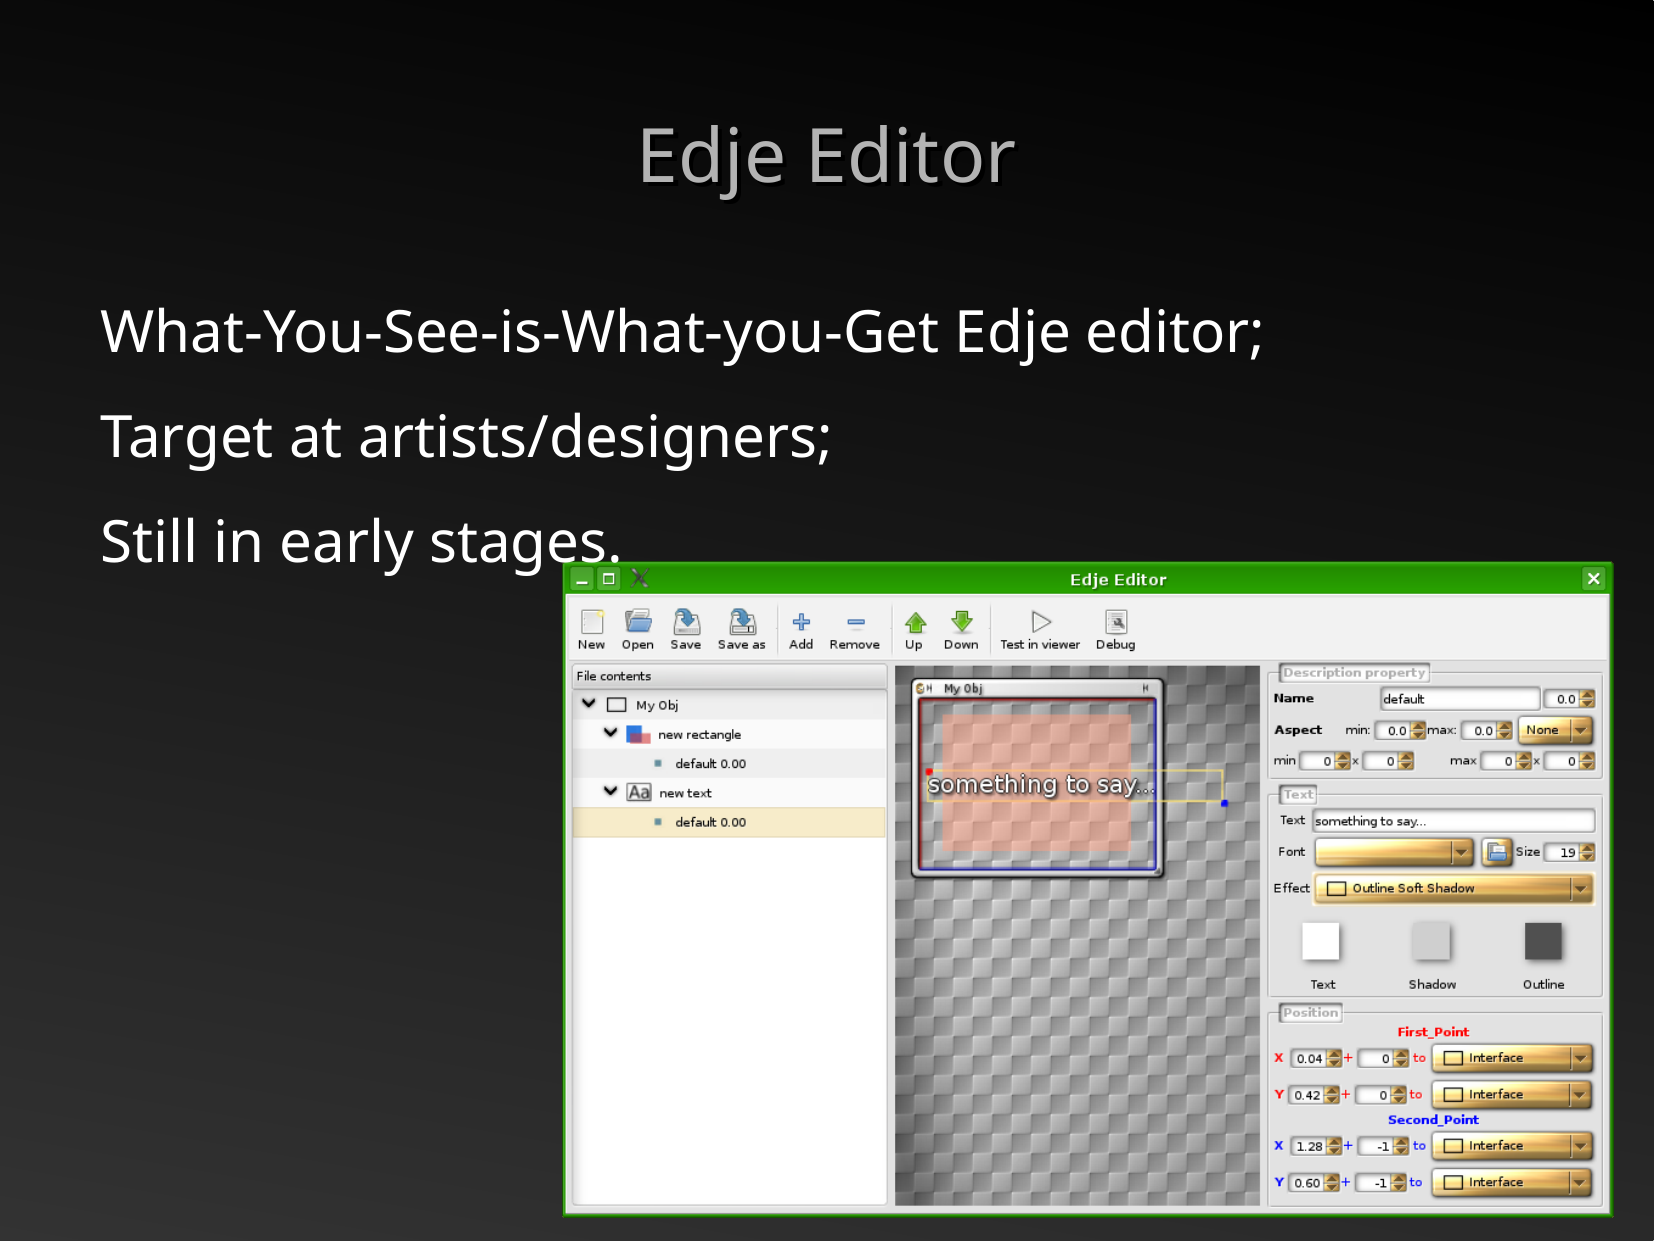

# Edje Editor
What-You-See-is-What-you-Get Edje editor;
Target at artists/designers;
Still in early stages.